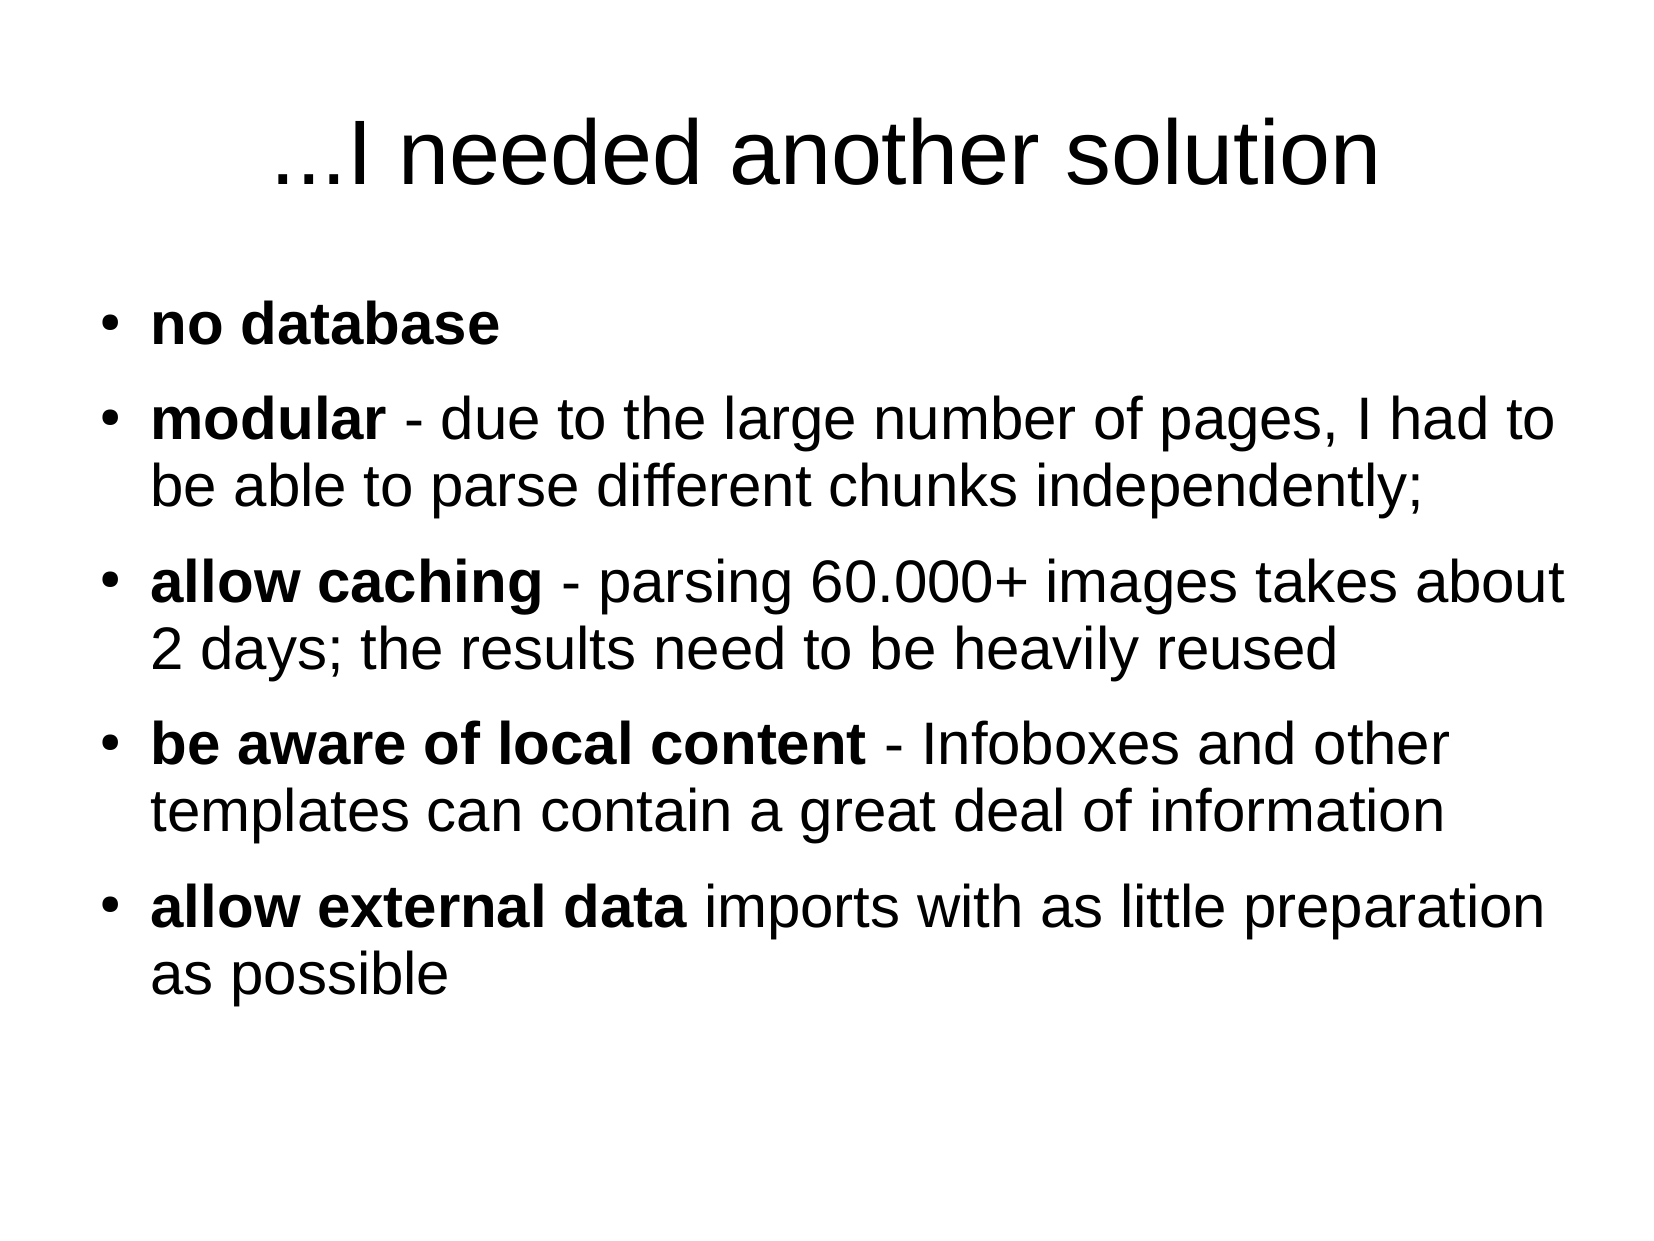

# ...I needed another solution
no database
modular - due to the large number of pages, I had to be able to parse different chunks independently;
allow caching - parsing 60.000+ images takes about 2 days; the results need to be heavily reused
be aware of local content - Infoboxes and other templates can contain a great deal of information
allow external data imports with as little preparation as possible